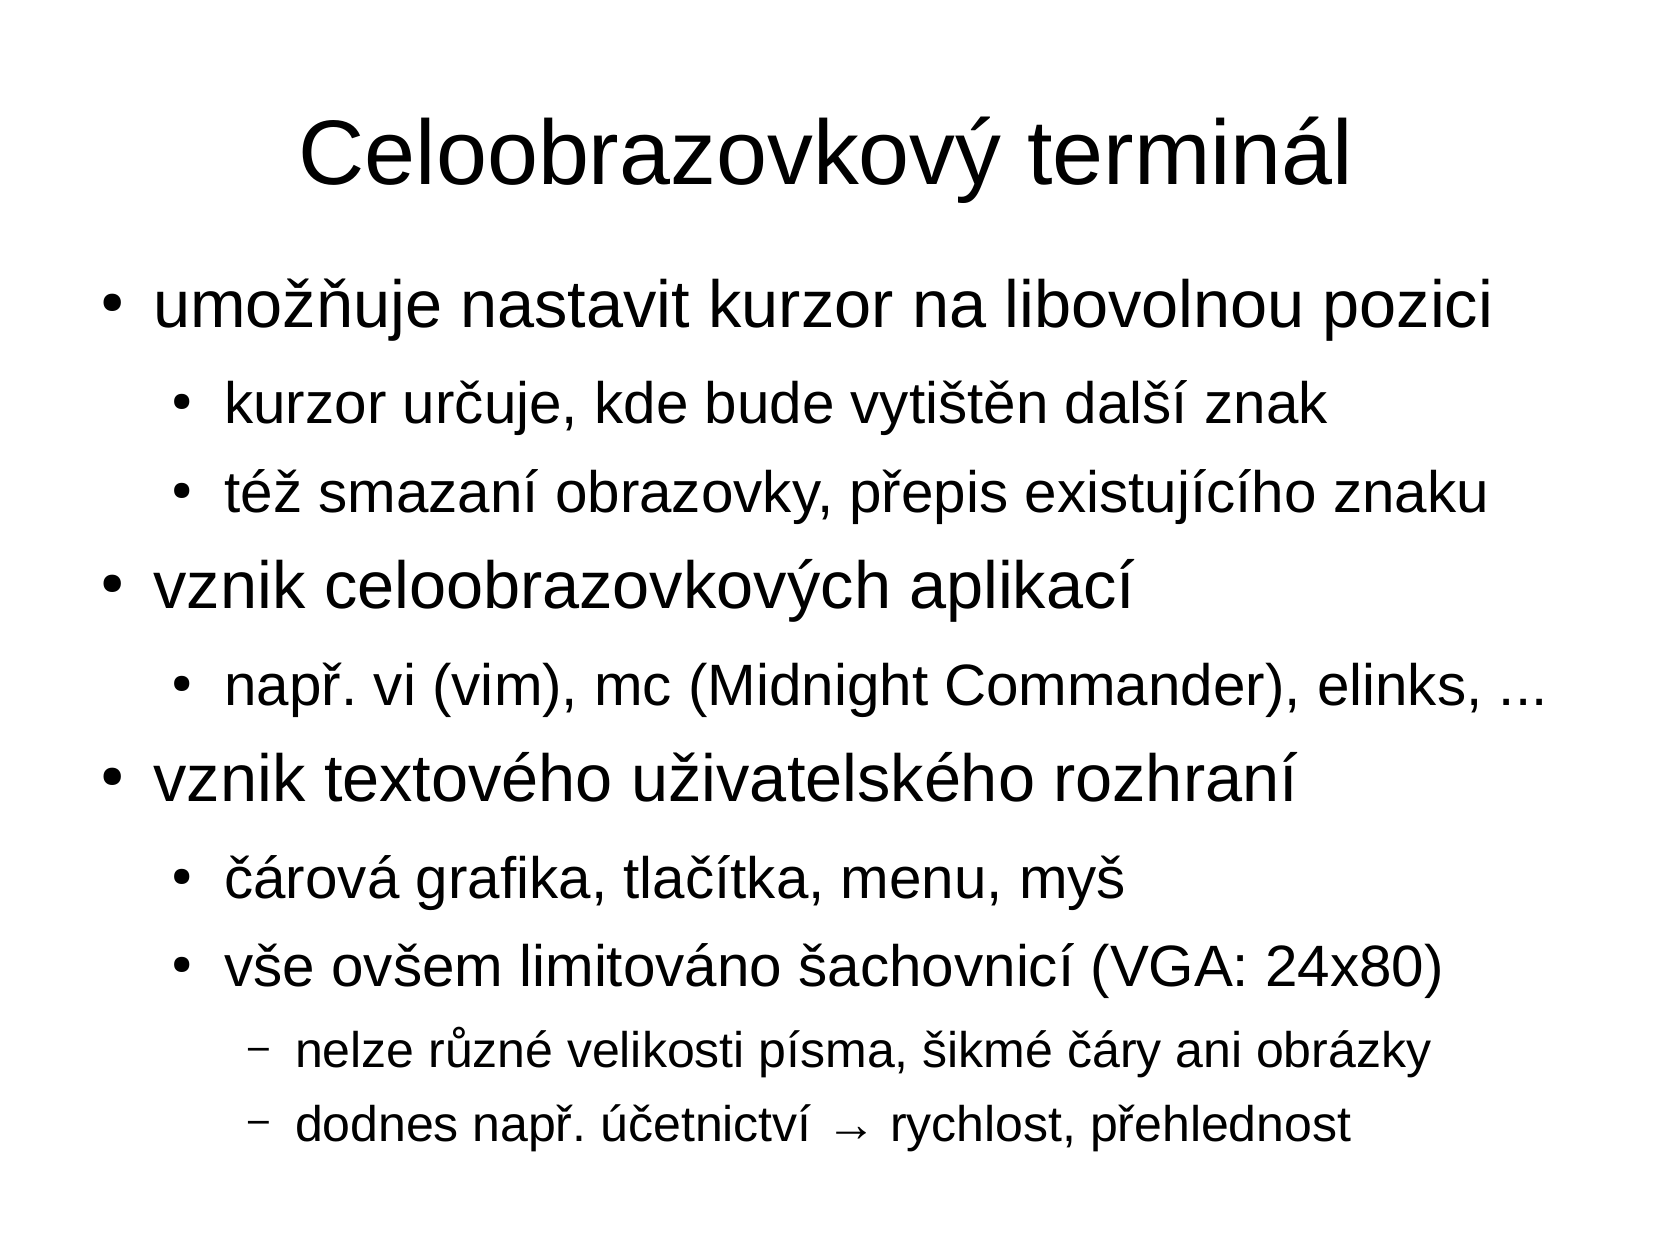

# Celoobrazovkový terminál
umožňuje nastavit kurzor na libovolnou pozici
kurzor určuje, kde bude vytištěn další znak
též smazaní obrazovky, přepis existujícího znaku
vznik celoobrazovkových aplikací
např. vi (vim), mc (Midnight Commander), elinks, ...
vznik textového uživatelského rozhraní
čárová grafika, tlačítka, menu, myš
vše ovšem limitováno šachovnicí (VGA: 24x80)
nelze různé velikosti písma, šikmé čáry ani obrázky
dodnes např. účetnictví → rychlost, přehlednost